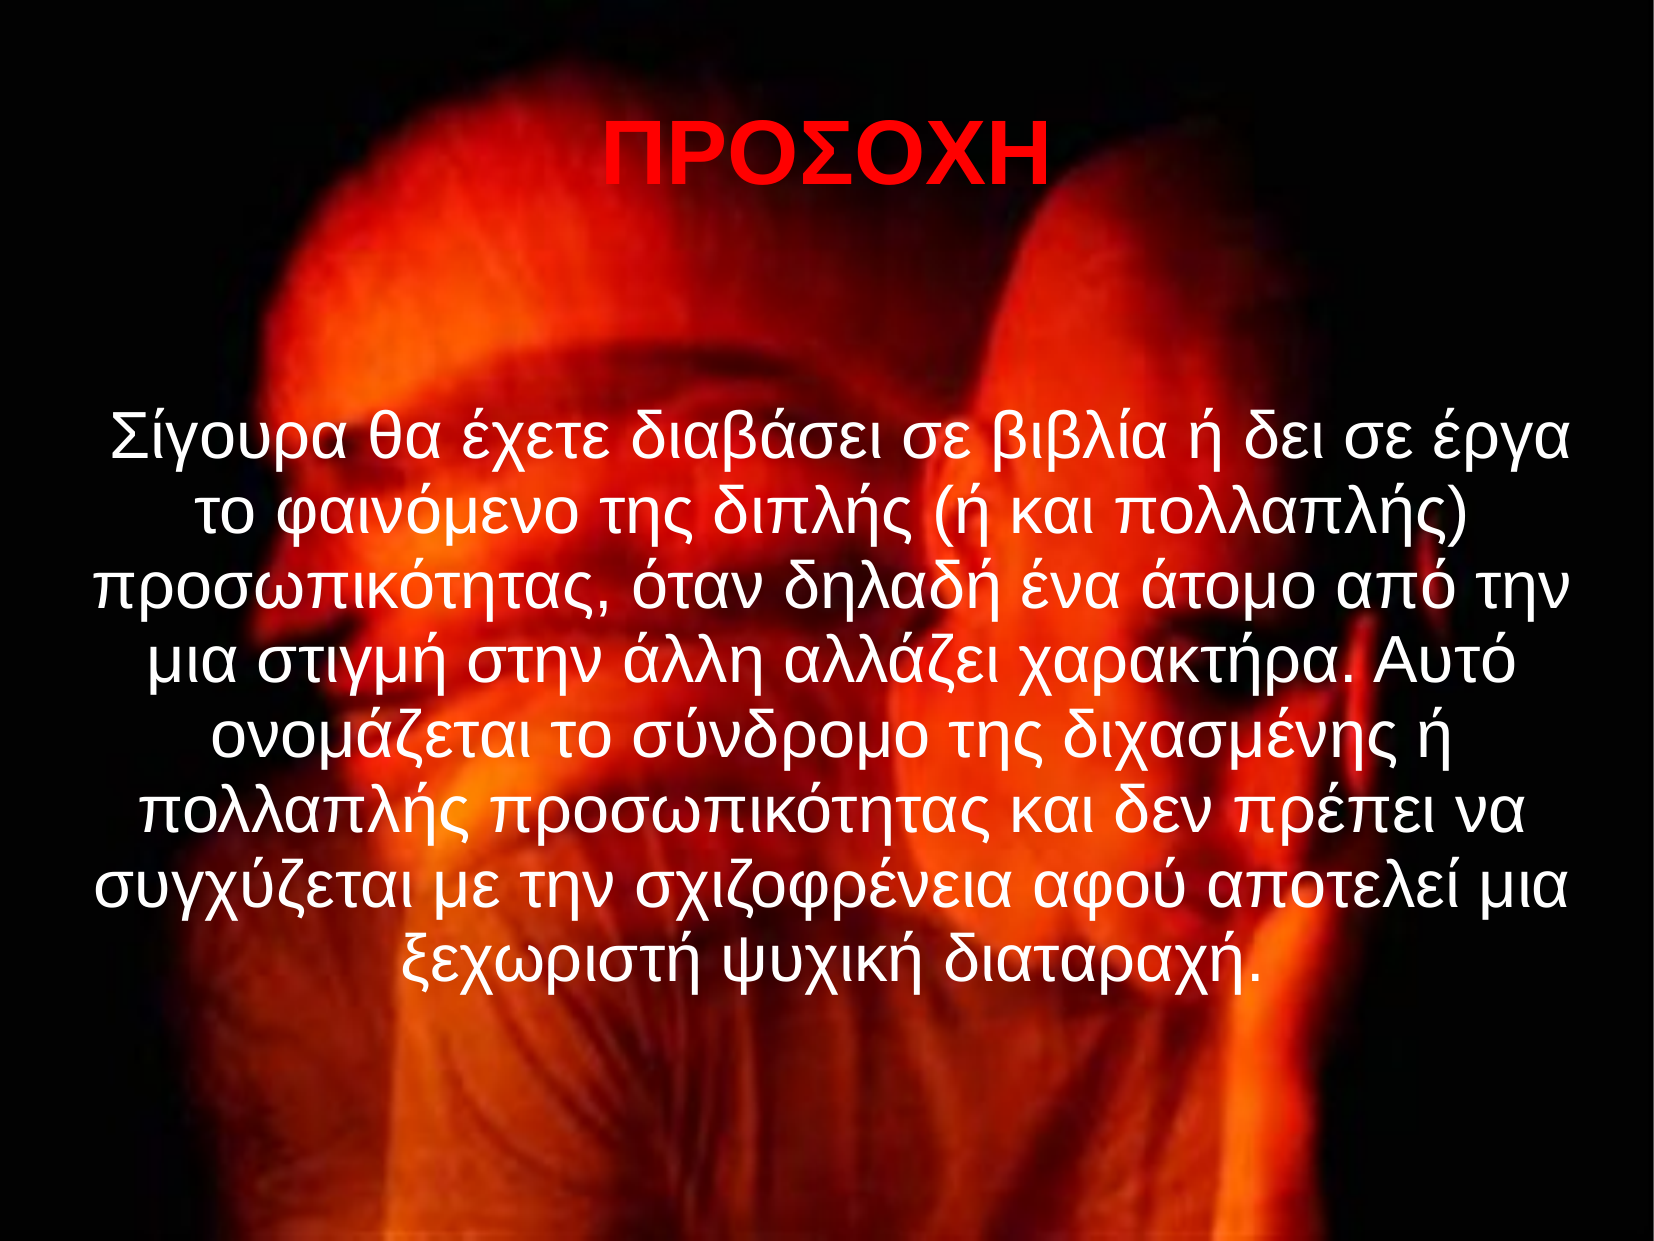

# ΠΡΟΣΟΧΗ
 Σίγουρα θα έχετε διαβάσει σε βιβλία ή δει σε έργα το φαινόμενο της διπλής (ή και πολλαπλής) προσωπικότητας, όταν δηλαδή ένα άτομο από την μια στιγμή στην άλλη αλλάζει χαρακτήρα. Αυτό ονομάζεται το σύνδρομο της διχασμένης ή πολλαπλής προσωπικότητας και δεν πρέπει να συγχύζεται με την σχιζοφρένεια αφού αποτελεί μια ξεχωριστή ψυχική διαταραχή.